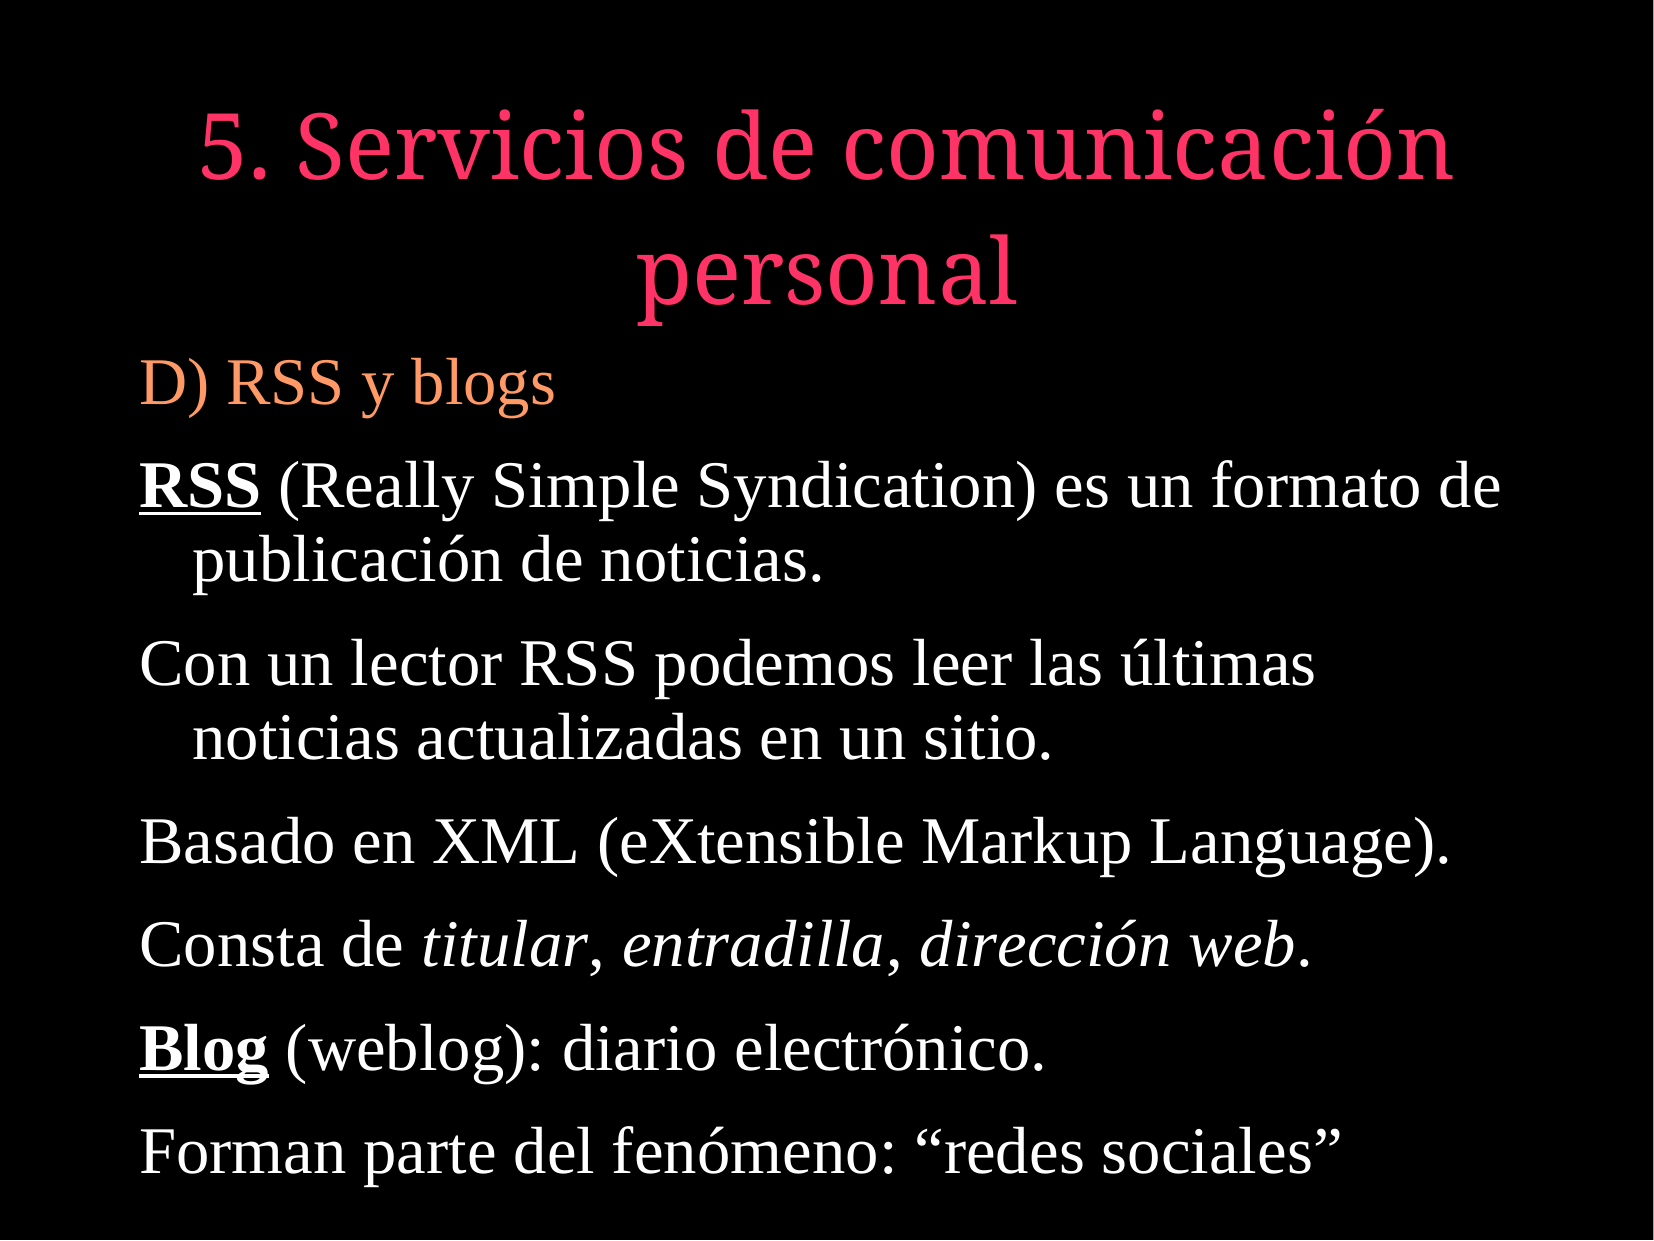

# 5. Servicios de comunicación personal
D) RSS y blogs
RSS (Really Simple Syndication) es un formato de publicación de noticias.
Con un lector RSS podemos leer las últimas noticias actualizadas en un sitio.
Basado en XML (eXtensible Markup Language).
Consta de titular, entradilla, dirección web.
Blog (weblog): diario electrónico.
Forman parte del fenómeno: “redes sociales”